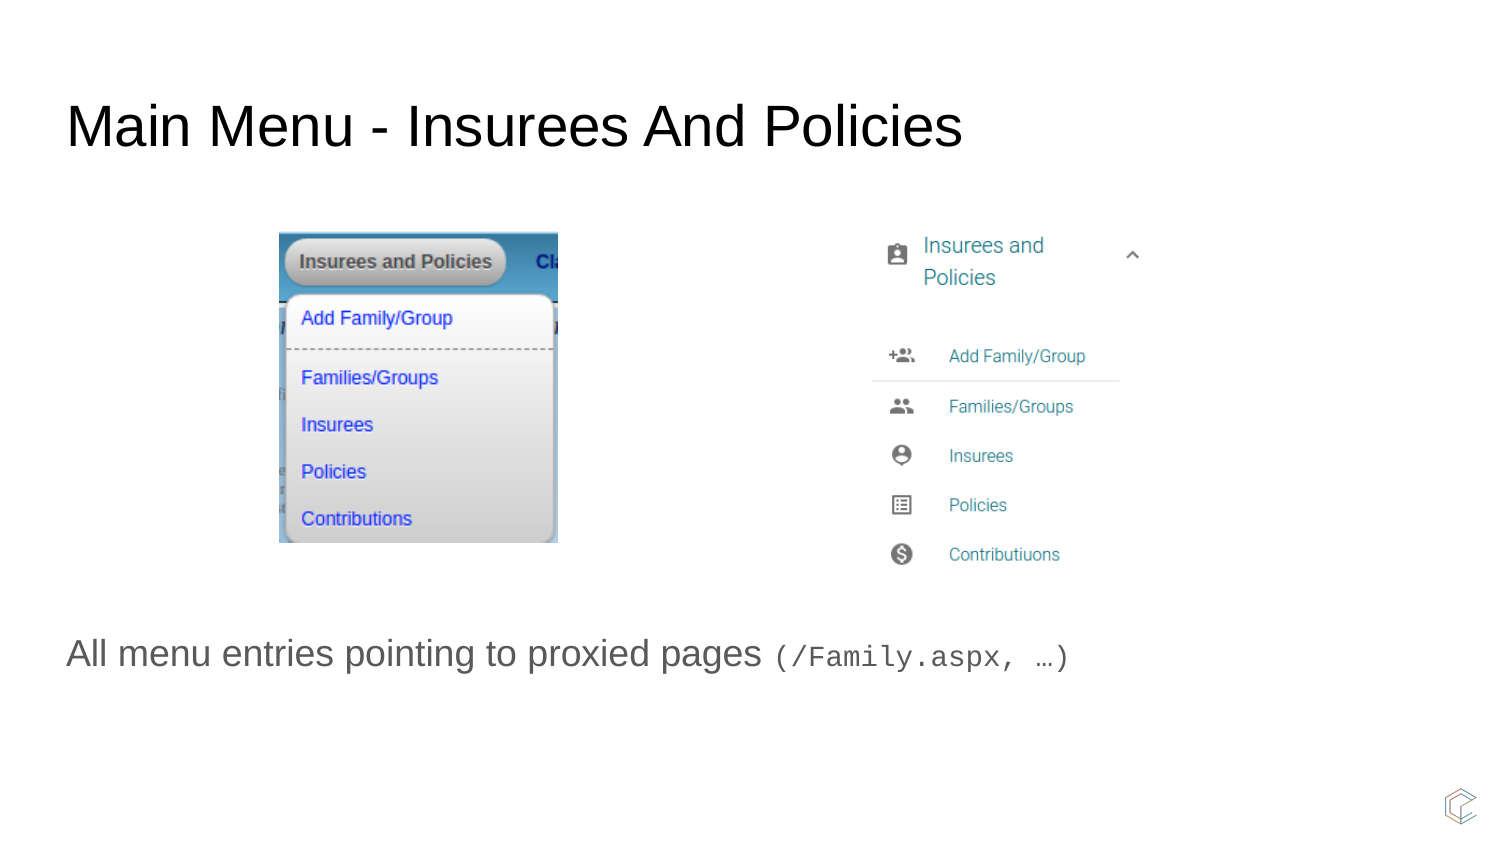

# Main Menu - Insurees And Policies
All menu entries pointing to proxied pages (/Family.aspx, …)